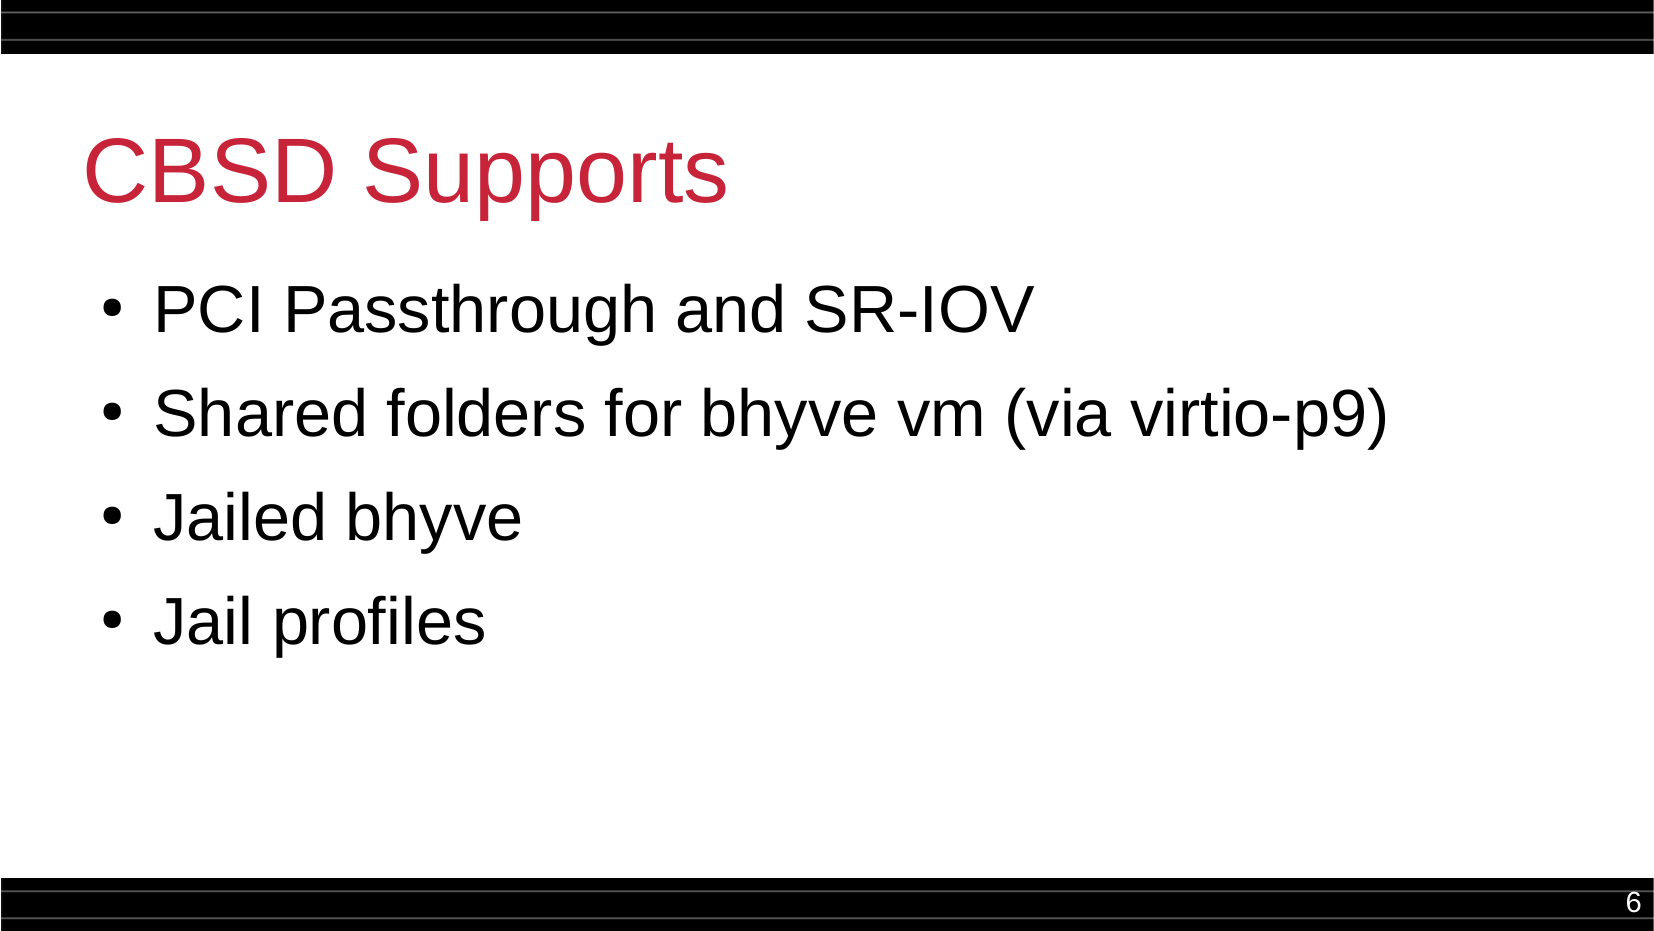

# CBSD Supports
PCI Passthrough and SR-IOV
Shared folders for bhyve vm (via virtio-p9)
Jailed bhyve
Jail profiles